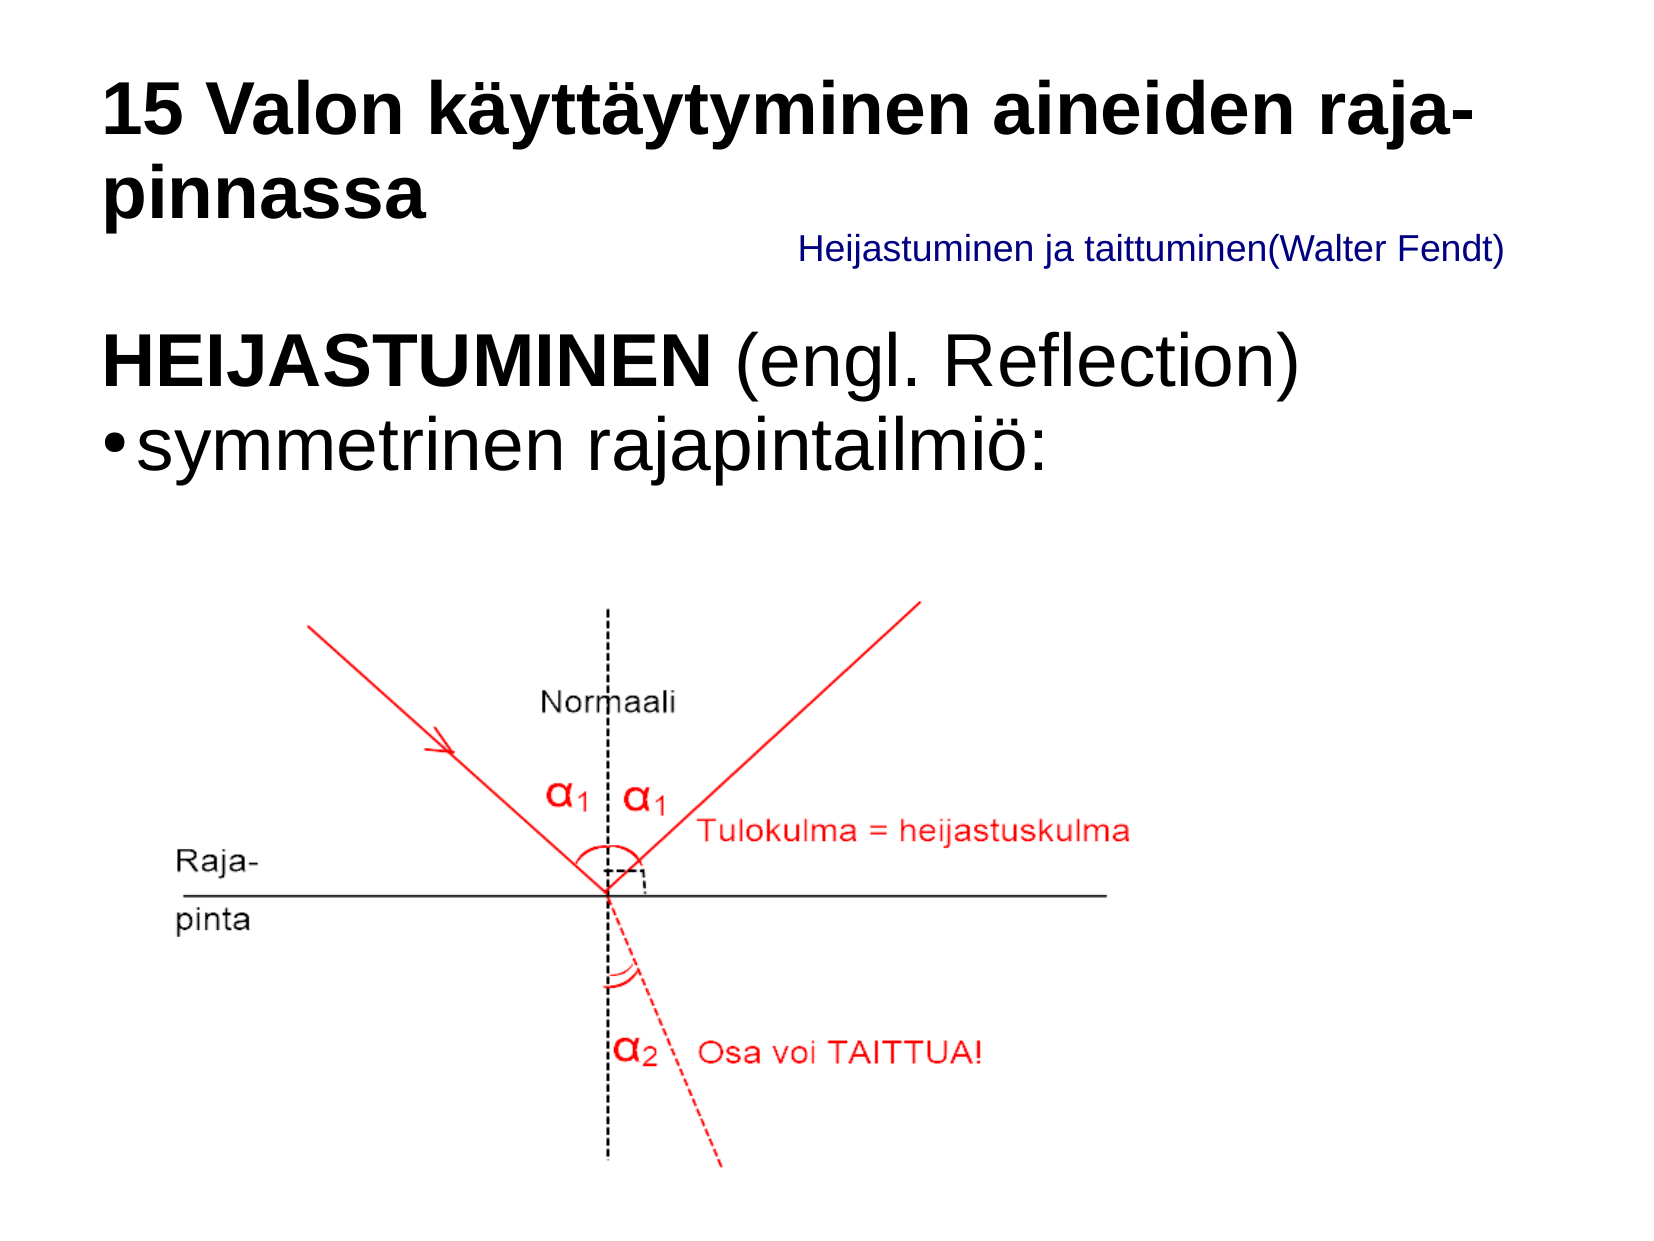

15 Valon käyttäytyminen aineiden raja-pinnassa
HEIJASTUMINEN (engl. Reflection)
symmetrinen rajapintailmiö:
Heijastuminen ja taittuminen(Walter Fendt)